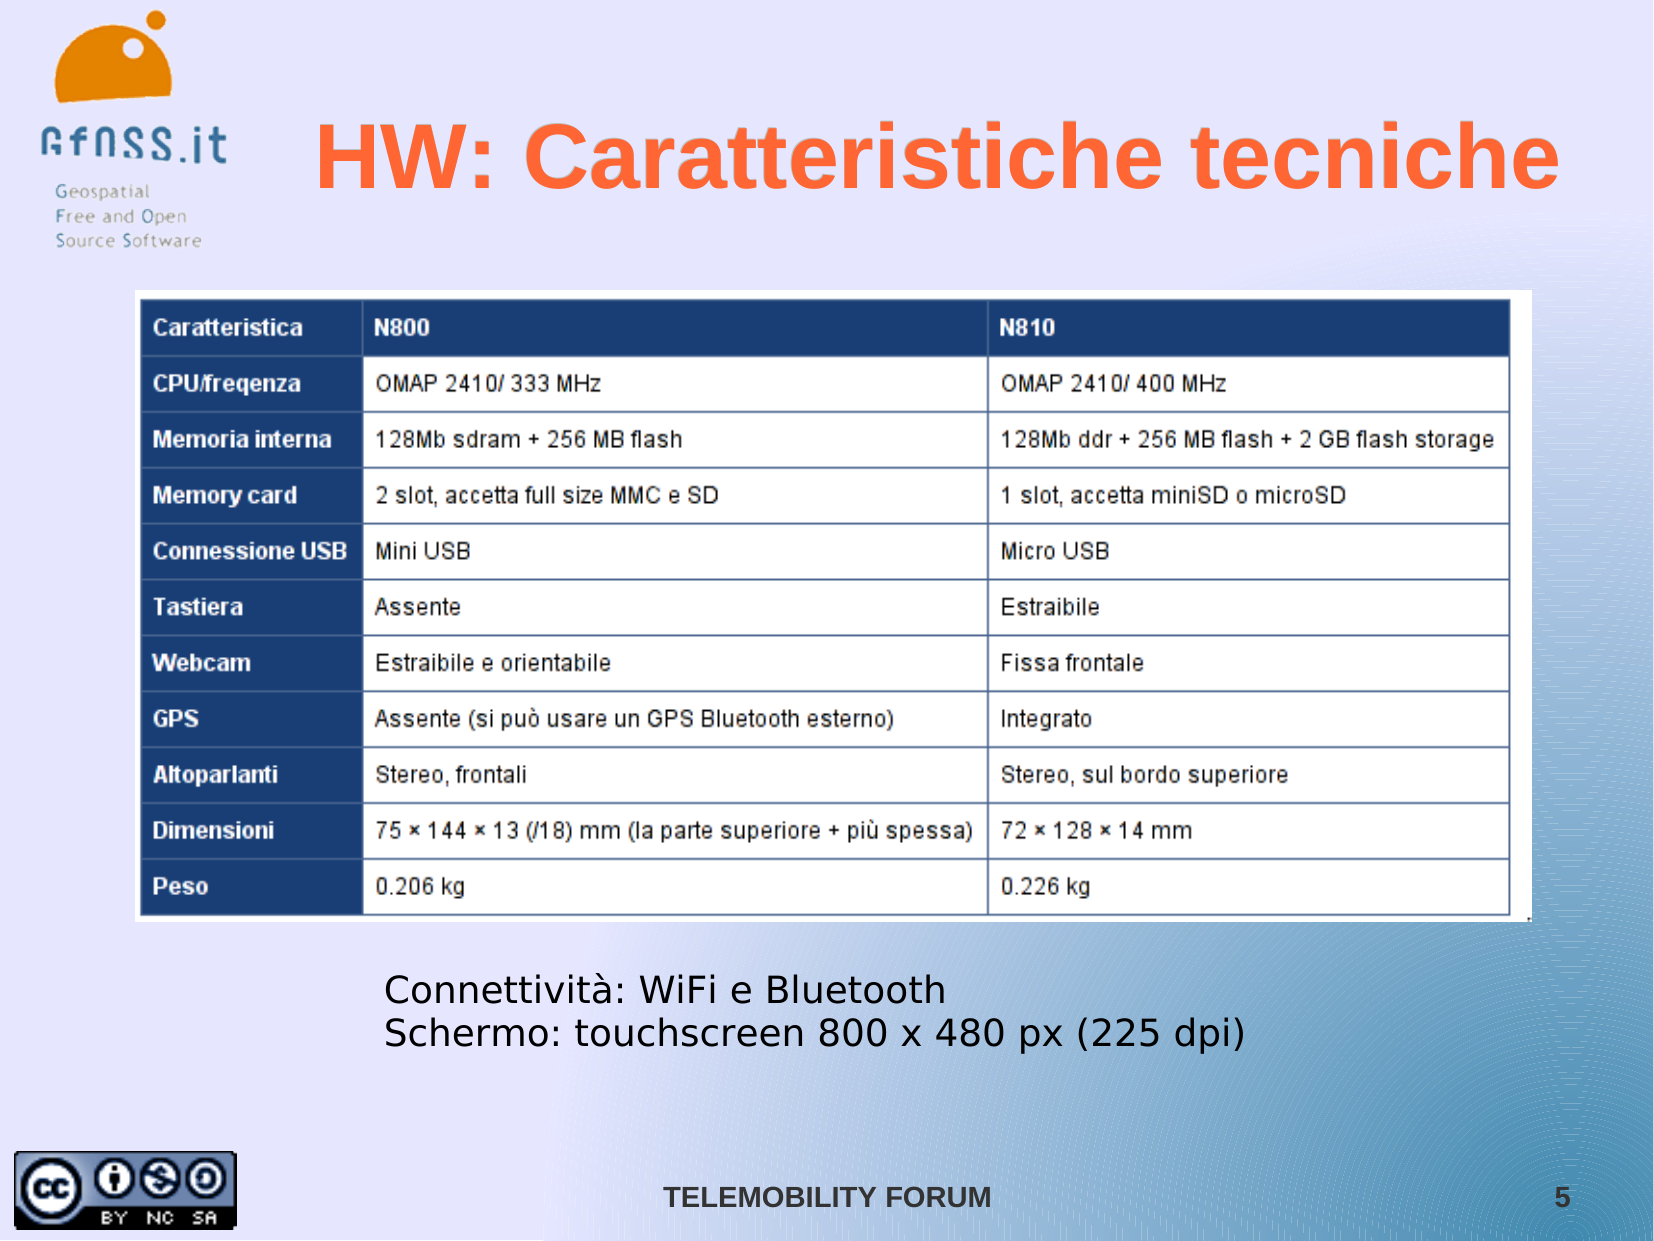

# HW: Caratteristiche tecniche
Connettività: WiFi e Bluetooth
Schermo: touchscreen 800 x 480 px (225 dpi)
INSERIRE NOME EVENTO
5